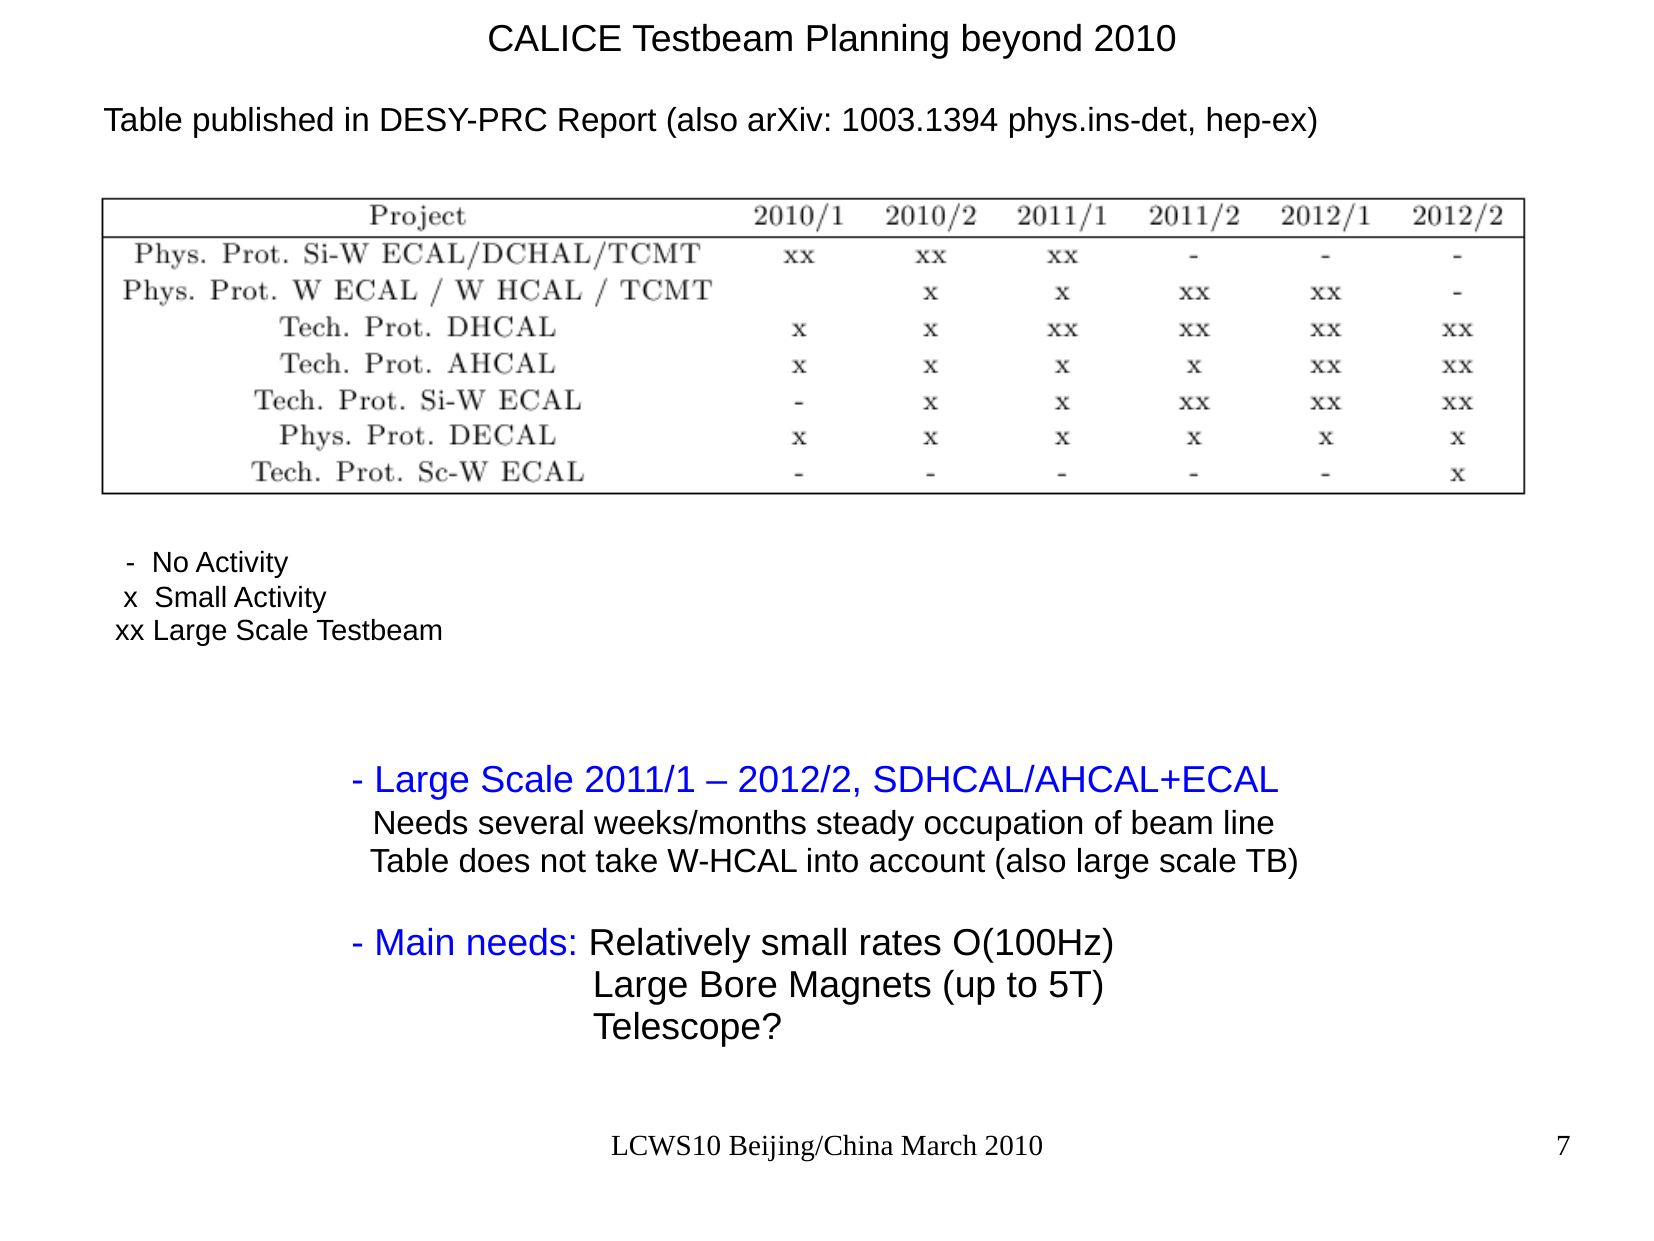

CALICE Testbeam Planning beyond 2010
Table published in DESY-PRC Report (also arXiv: 1003.1394 phys.ins-det, hep-ex)
 - No Activity
 x Small Activity
xx Large Scale Testbeam
- Large Scale 2011/1 – 2012/2, SDHCAL/AHCAL+ECAL
 Needs several weeks/months steady occupation of beam line
 Table does not take W-HCAL into account (also large scale TB)
- Main needs: Relatively small rates O(100Hz)
 Large Bore Magnets (up to 5T)
 Telescope?
LCWS10 Beijing/China March 2010
7